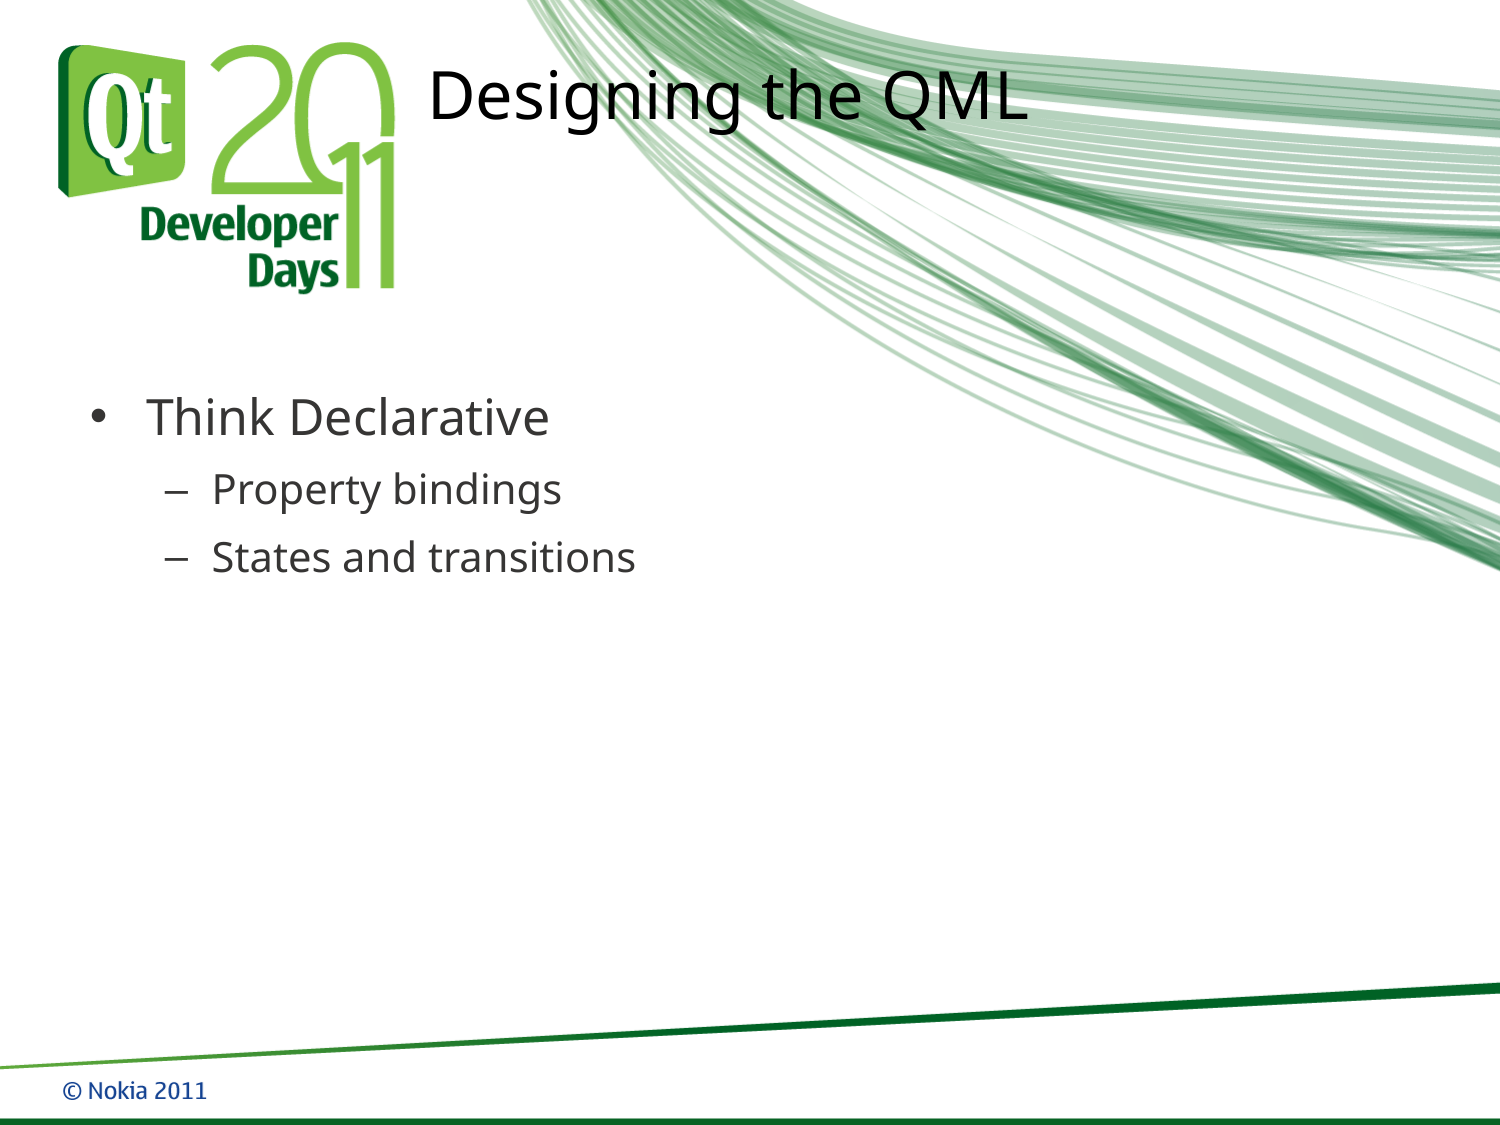

# Designing the QML
Think Declarative
Property bindings
States and transitions